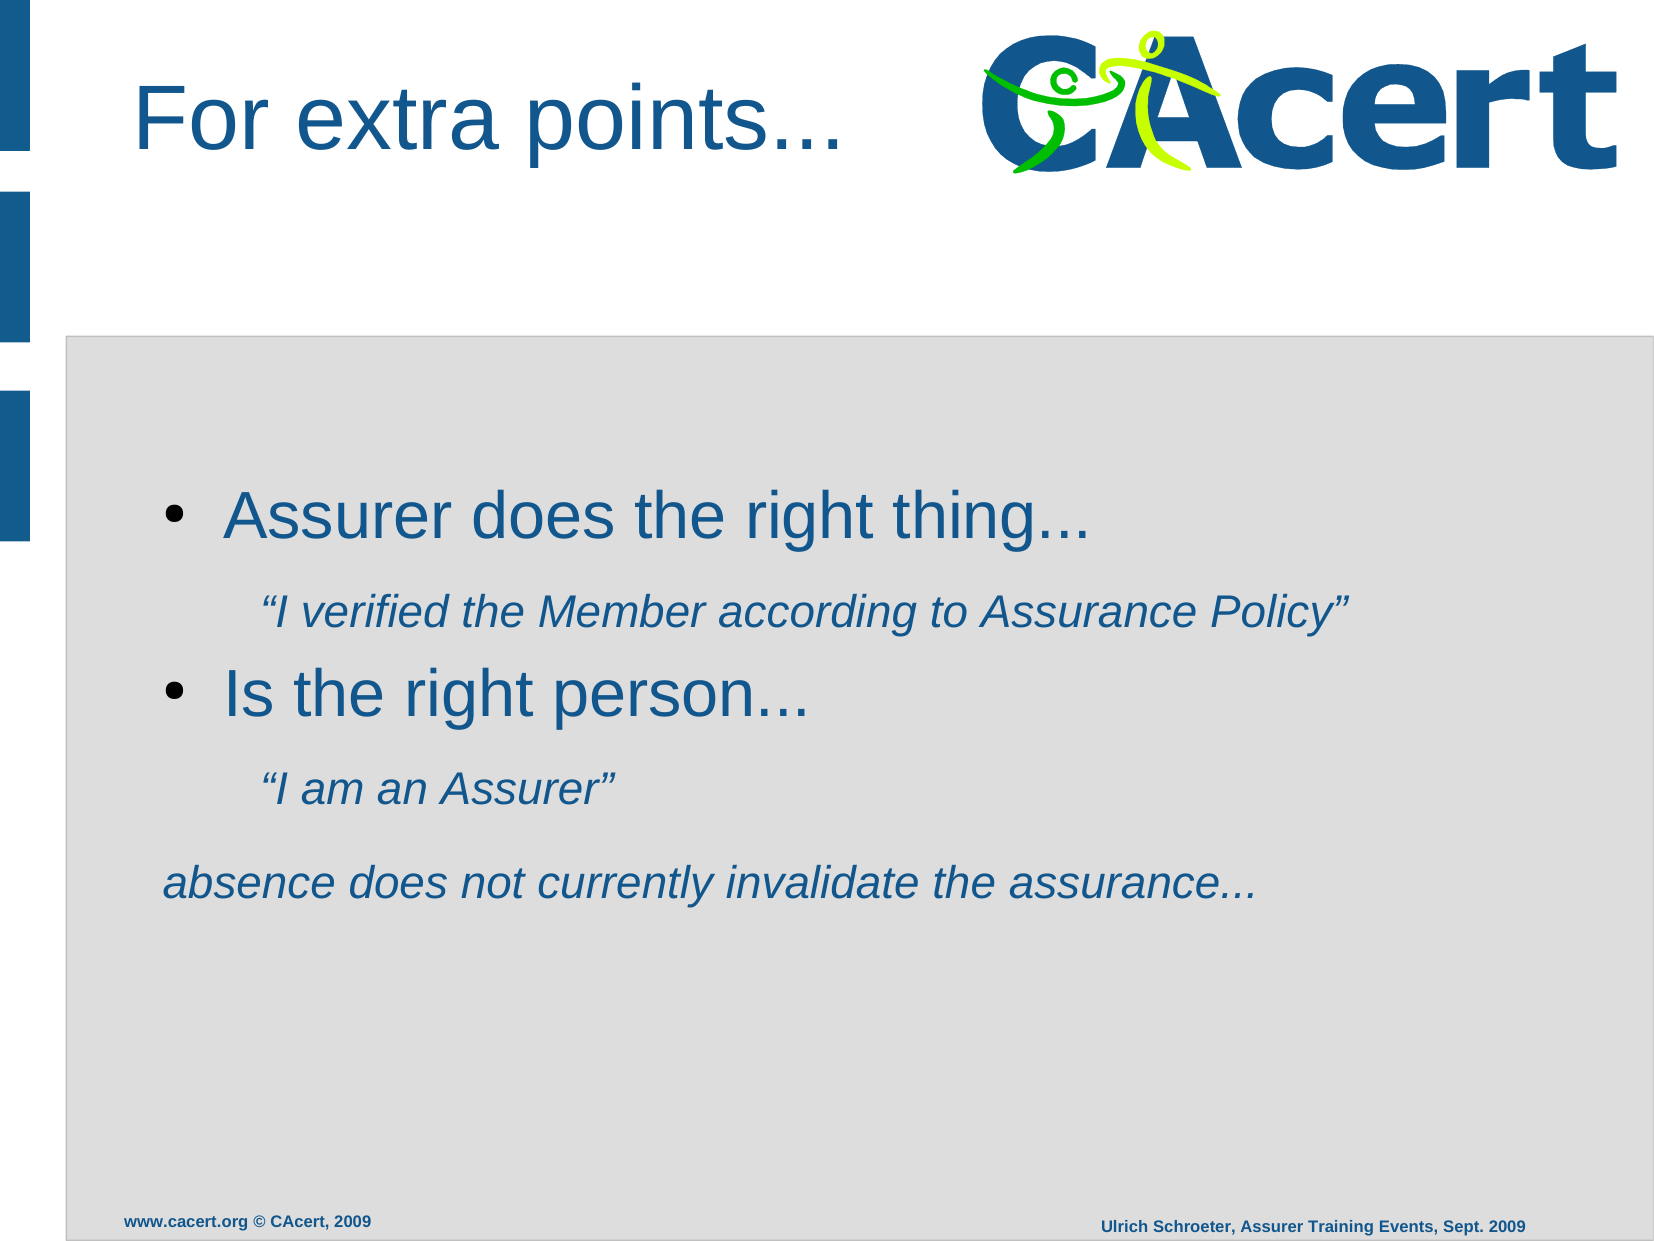

For extra points...
 Assurer does the right thing...
 “I verified the Member according to Assurance Policy”
 Is the right person...
 “I am an Assurer”
absence does not currently invalidate the assurance...